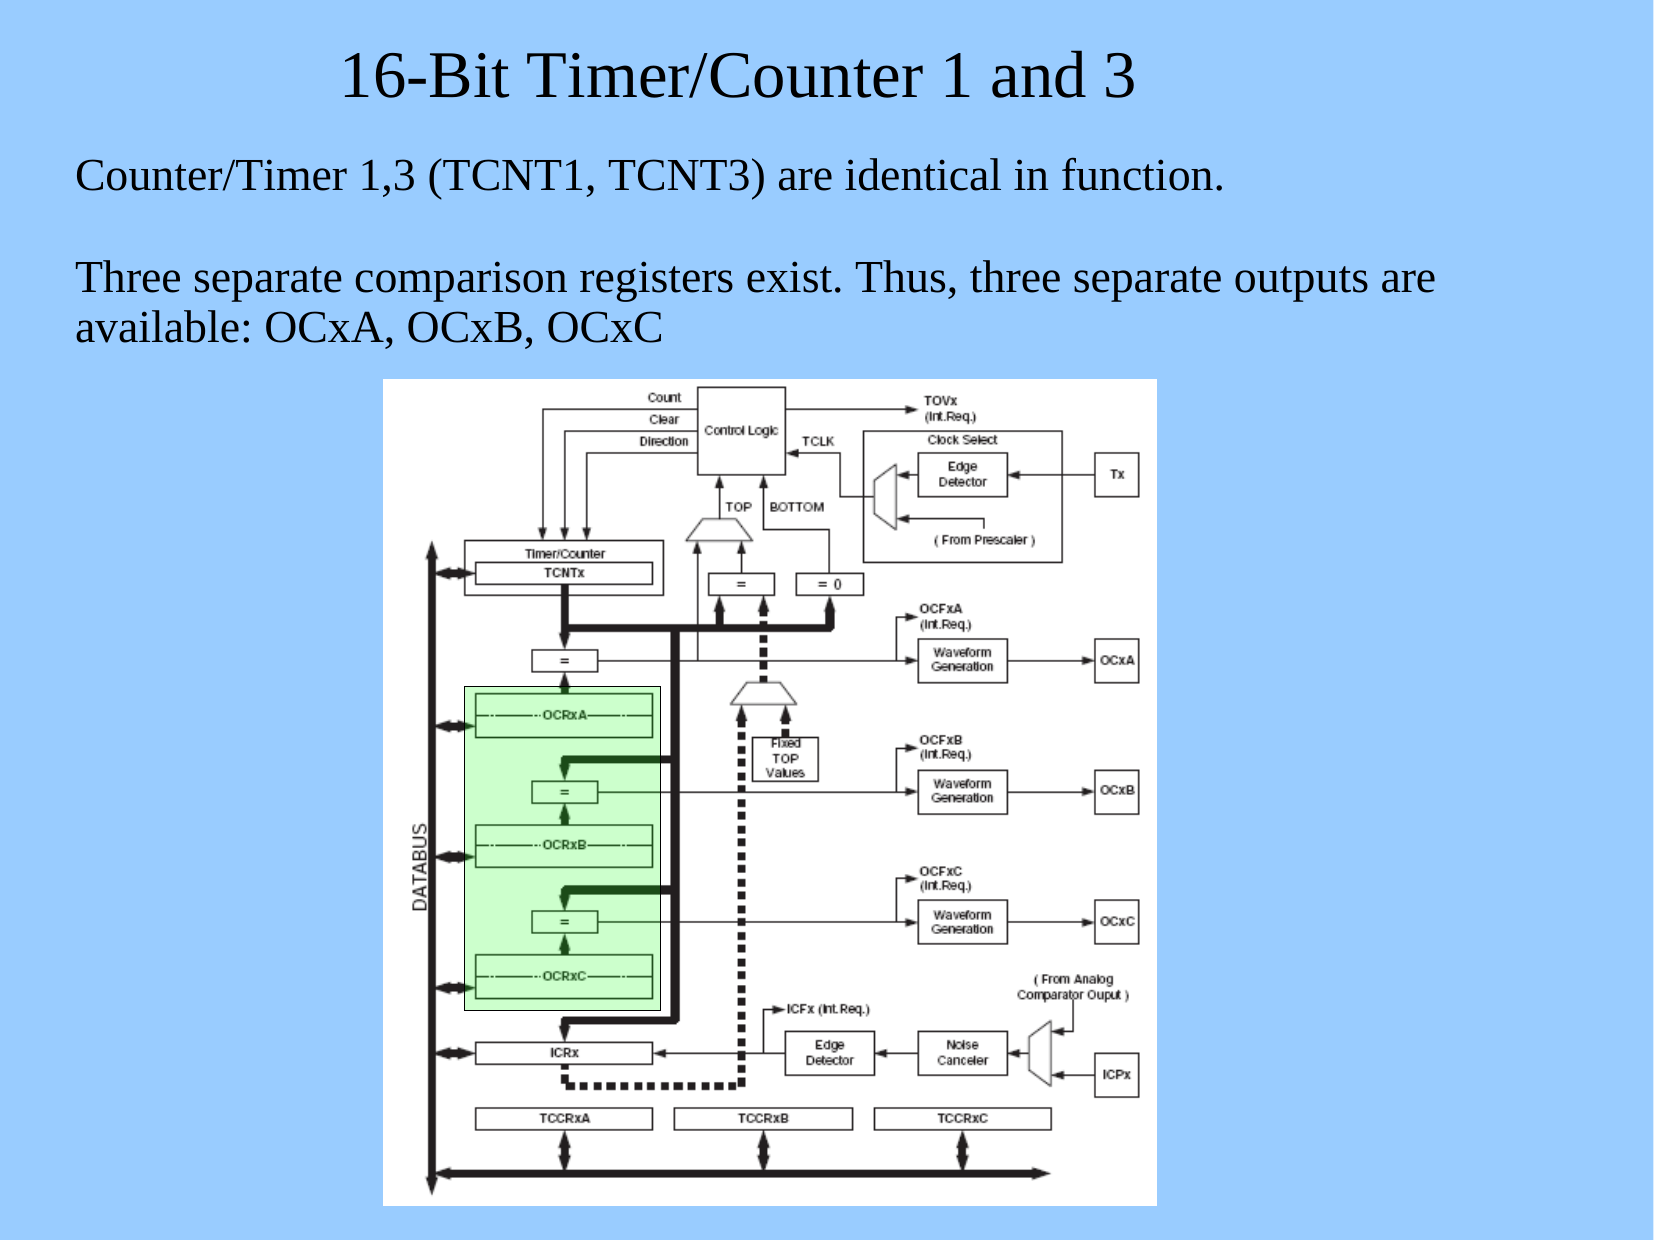

16-Bit Timer/Counter 1 and 3
Counter/Timer 1,3 (TCNT1, TCNT3) are identical in function.
Three separate comparison registers exist. Thus, three separate outputs are available: OCxA, OCxB, OCxC